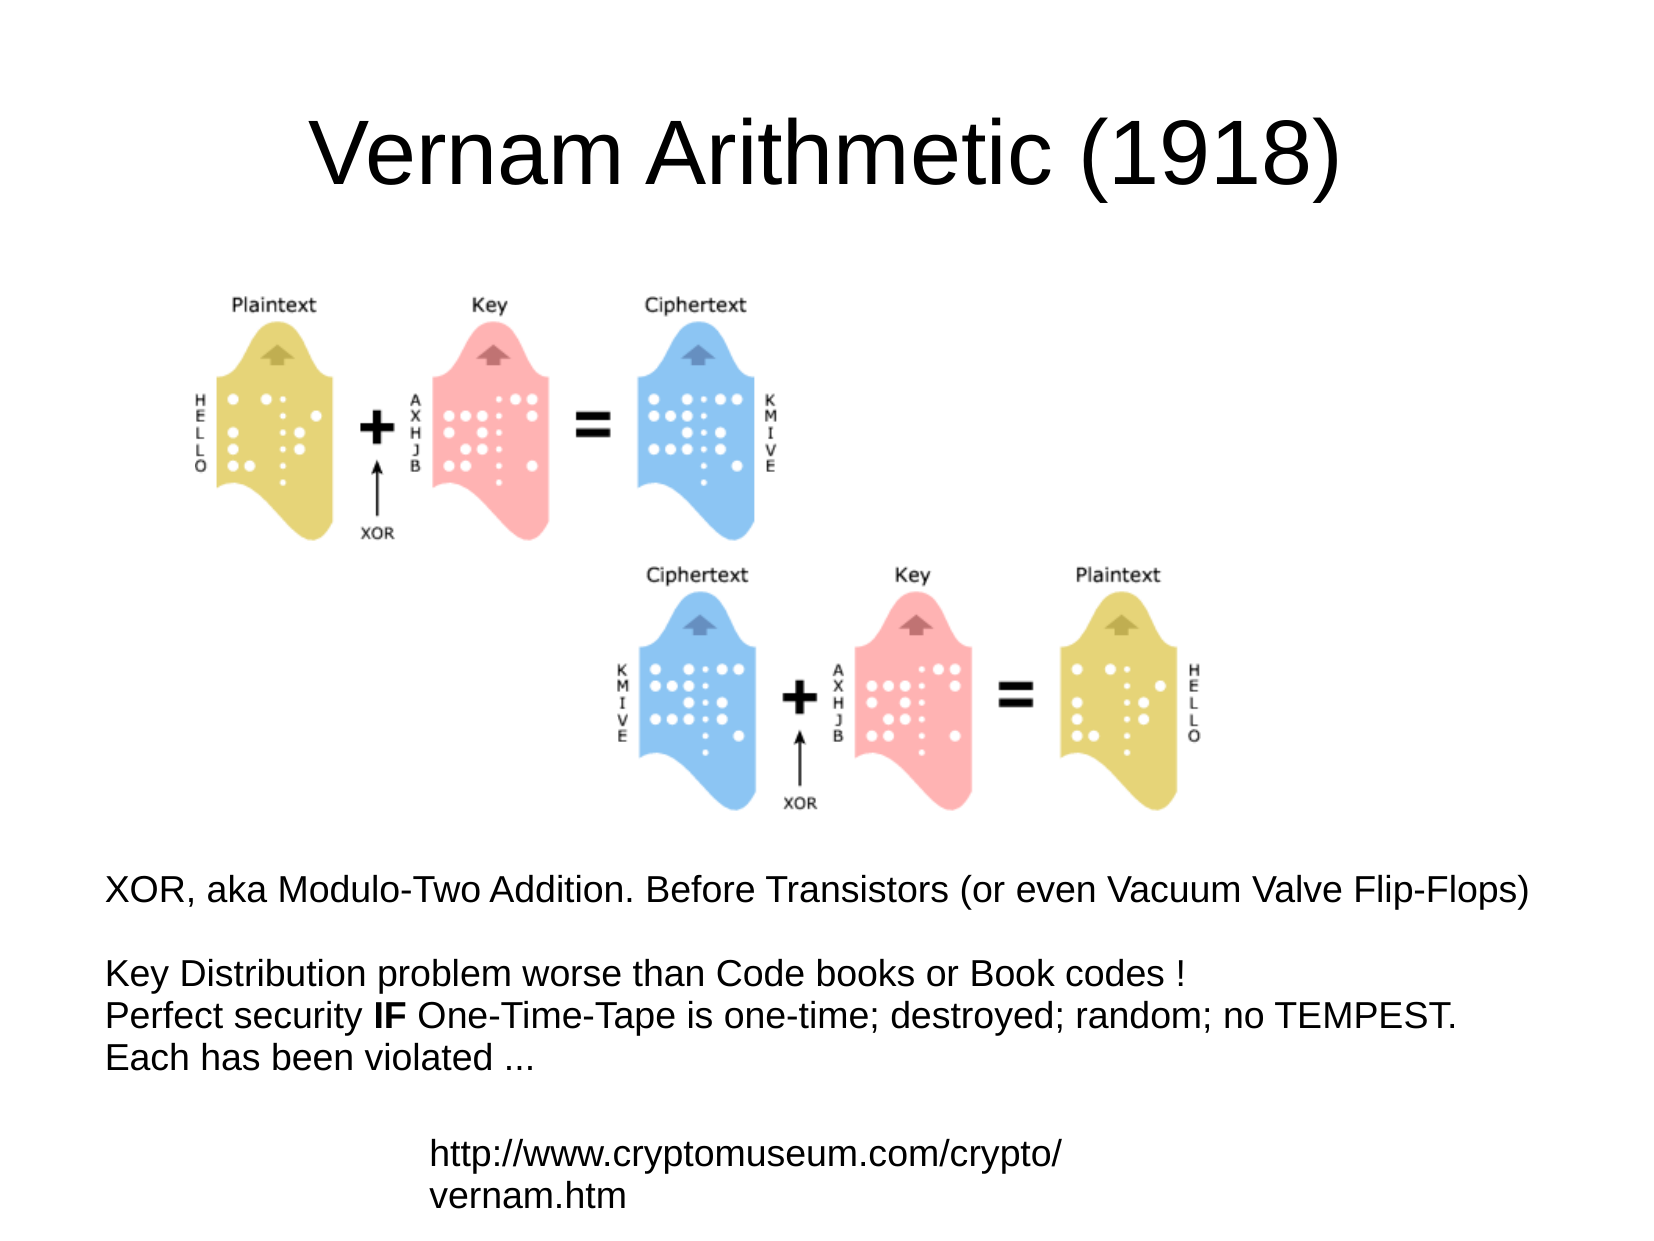

# Vernam Arithmetic (1918)
XOR, aka Modulo-Two Addition. Before Transistors (or even Vacuum Valve Flip-Flops)
Key Distribution problem worse than Code books or Book codes !
Perfect security IF One-Time-Tape is one-time; destroyed; random; no TEMPEST.
Each has been violated ...
http://www.cryptomuseum.com/crypto/vernam.htm